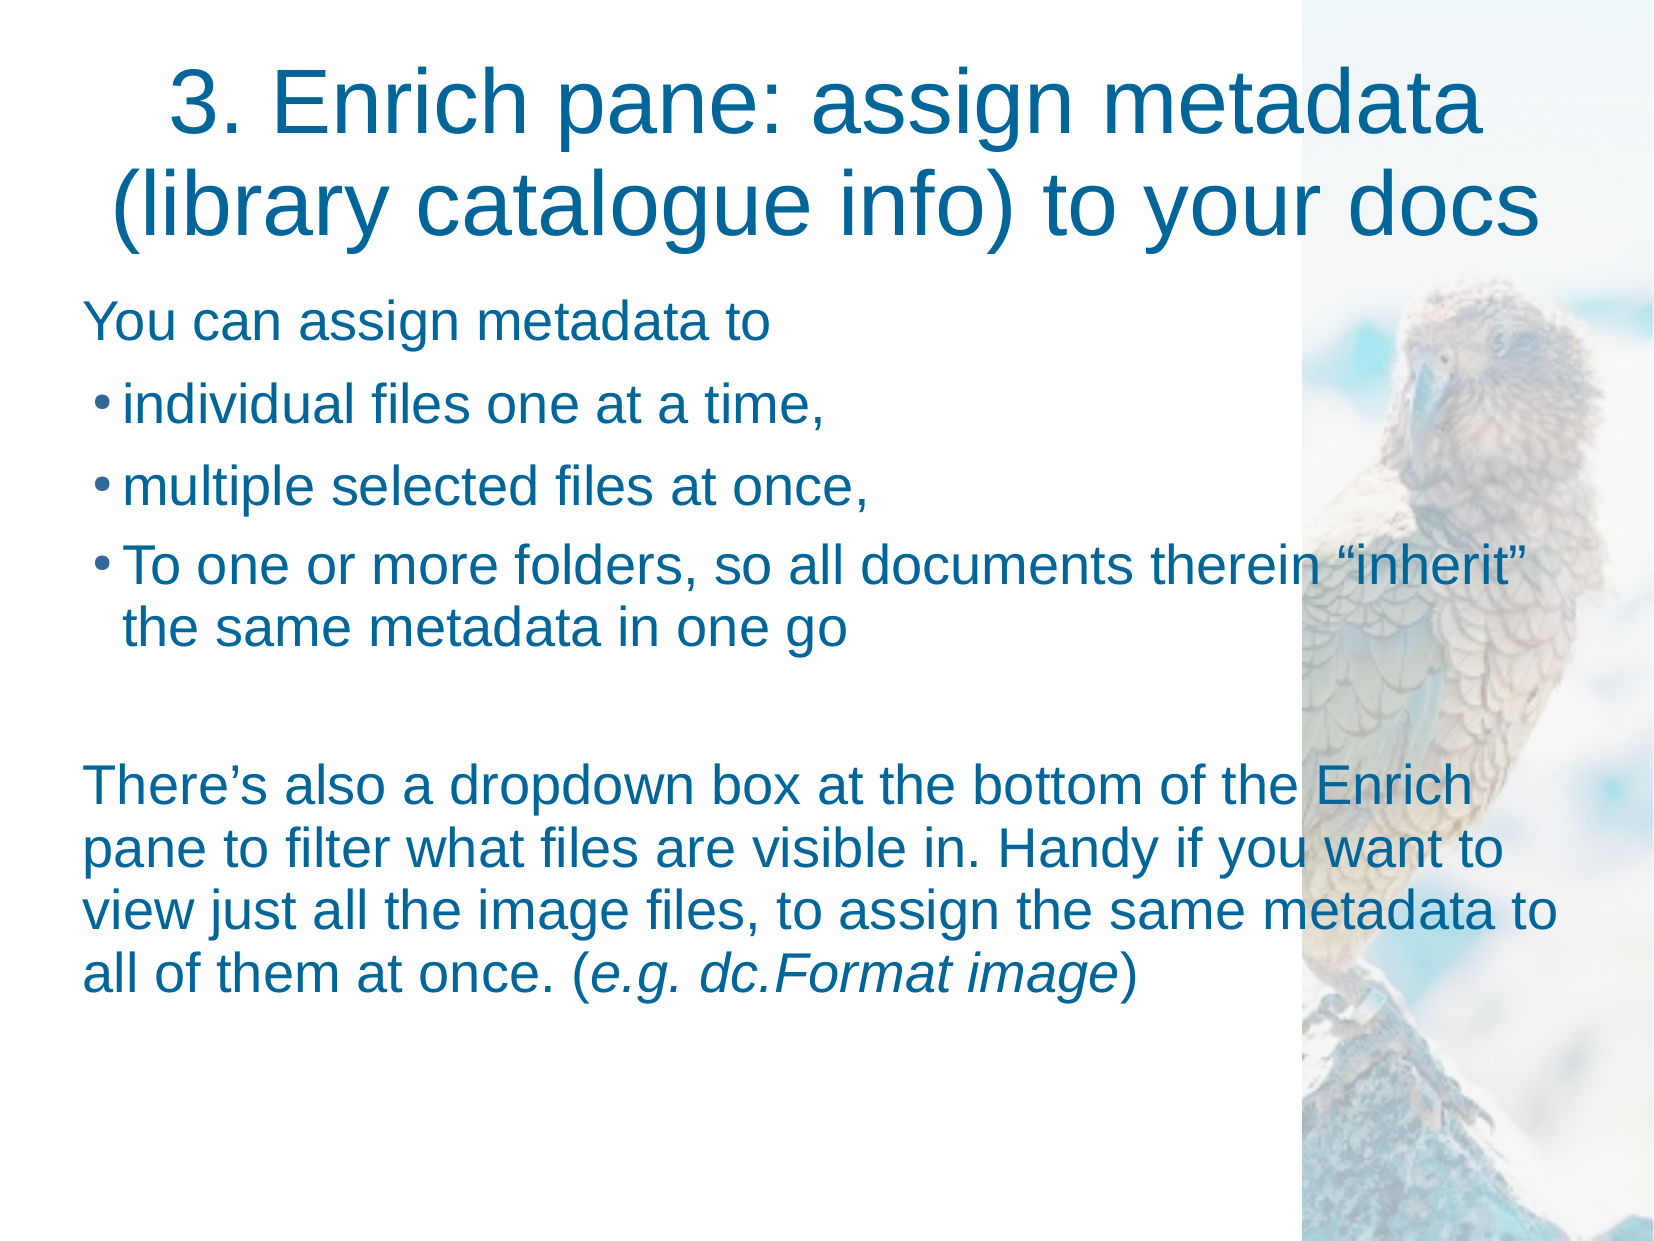

# 3. Enrich pane: assign metadata (library catalogue info) to your docs
You can assign metadata to
individual files one at a time,
multiple selected files at once,
To one or more folders, so all documents therein “inherit” the same metadata in one go
There’s also a dropdown box at the bottom of the Enrich pane to filter what files are visible in. Handy if you want to view just all the image files, to assign the same metadata to all of them at once. (e.g. dc.Format image)